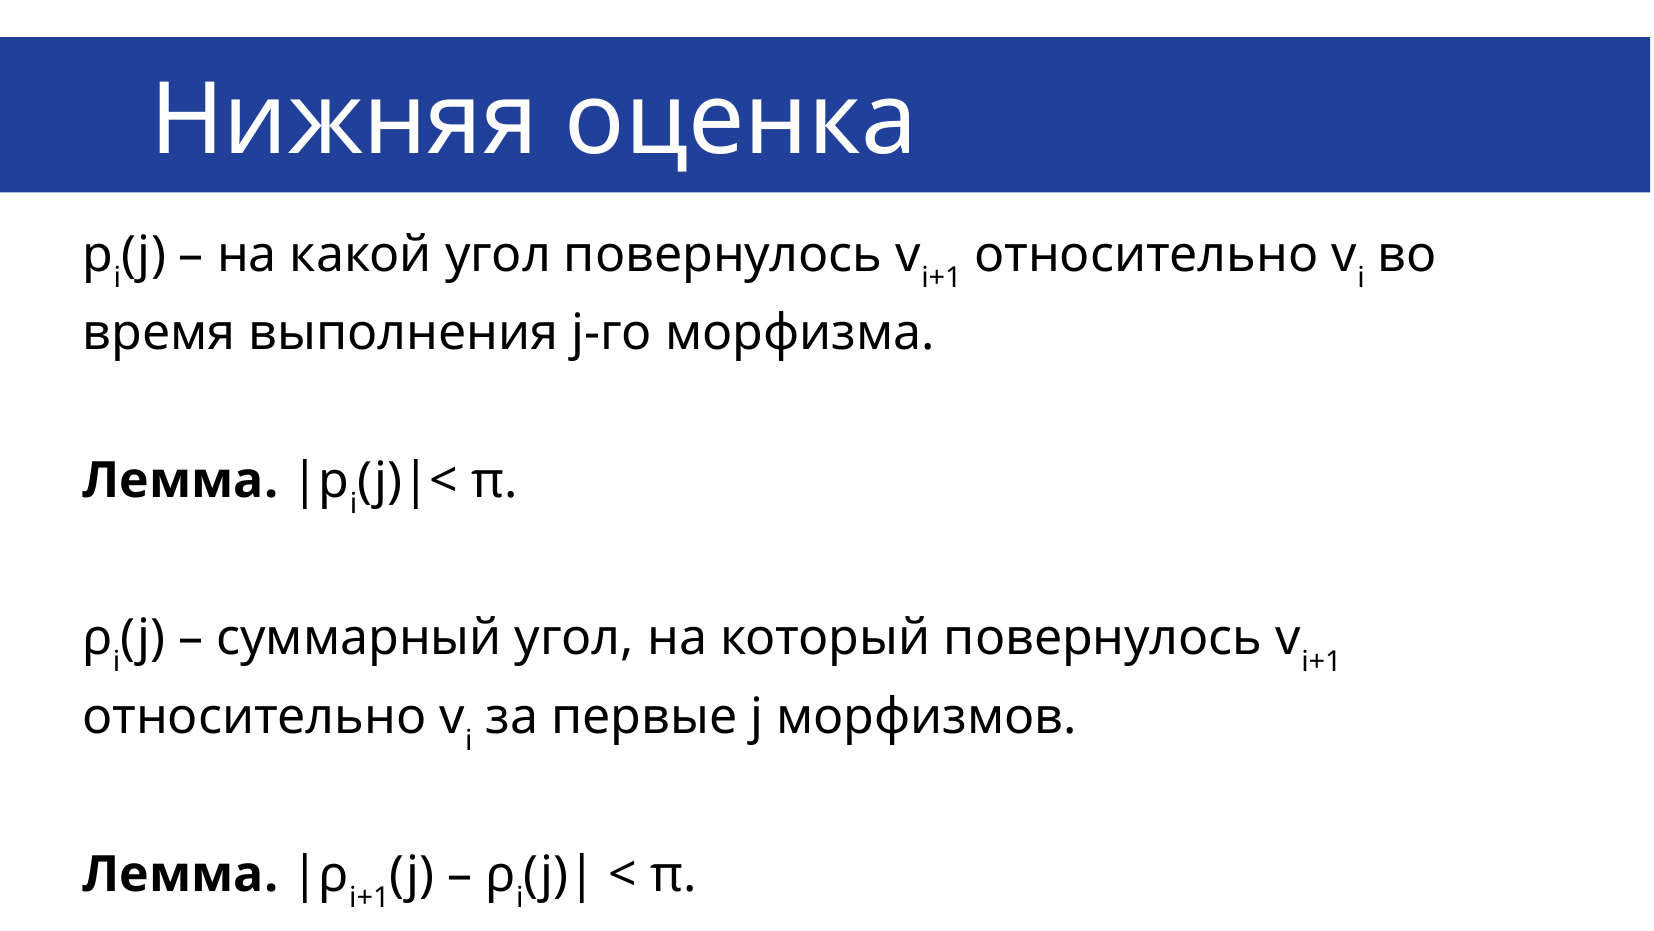

# Нижняя оценка
pi(j) – на какой угол повернулось vi+1 относительно vi во время выполнения j-го морфизма.
Лемма. |pi(j)|< π.
ρi(j) – суммарный угол, на который повернулось vi+1 относительно vi за первые j морфизмов.
Лемма. |ρi+1(j) – ρi(j)| < π.